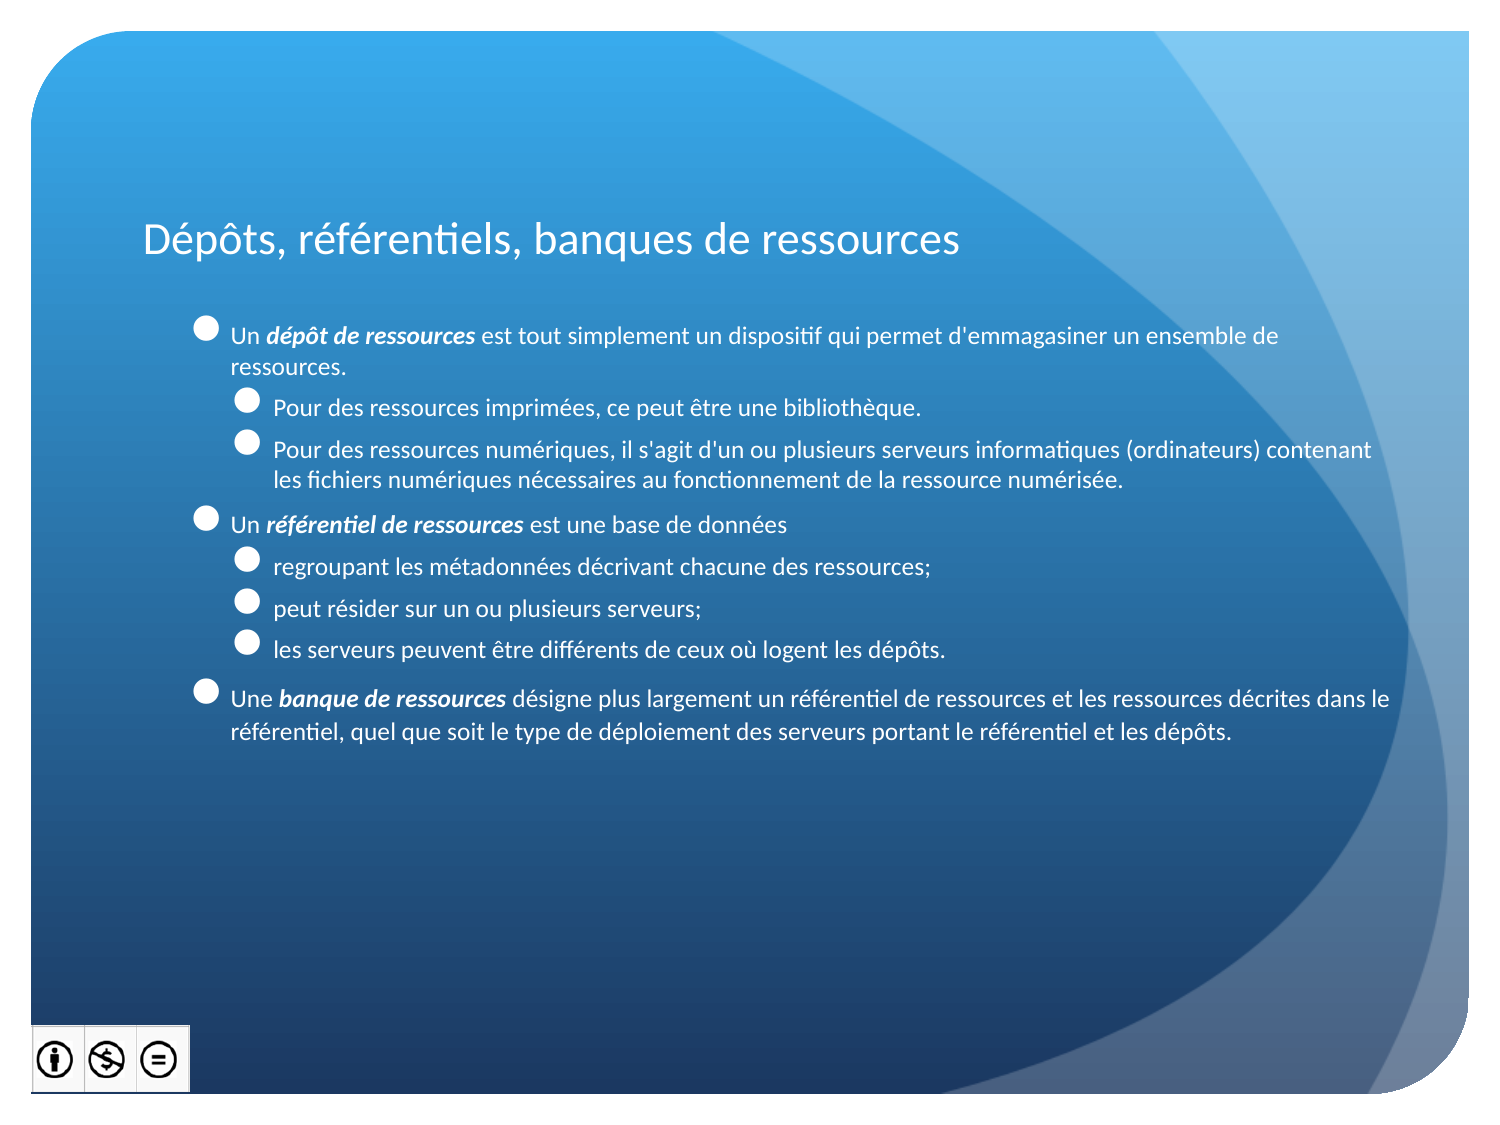

# Dépôts, référentiels, banques de ressources
Un dépôt de ressources est tout simplement un dispositif qui permet d'emmagasiner un ensemble de ressources.
Pour des ressources imprimées, ce peut être une bibliothèque.
Pour des ressources numériques, il s'agit d'un ou plusieurs serveurs informatiques (ordinateurs) contenant les fichiers numériques nécessaires au fonctionnement de la ressource numérisée.
Un référentiel de ressources est une base de données
regroupant les métadonnées décrivant chacune des ressources;
peut résider sur un ou plusieurs serveurs;
les serveurs peuvent être différents de ceux où logent les dépôts.
Une banque de ressources désigne plus largement un référentiel de ressources et les ressources décrites dans le référentiel, quel que soit le type de déploiement des serveurs portant le référentiel et les dépôts.